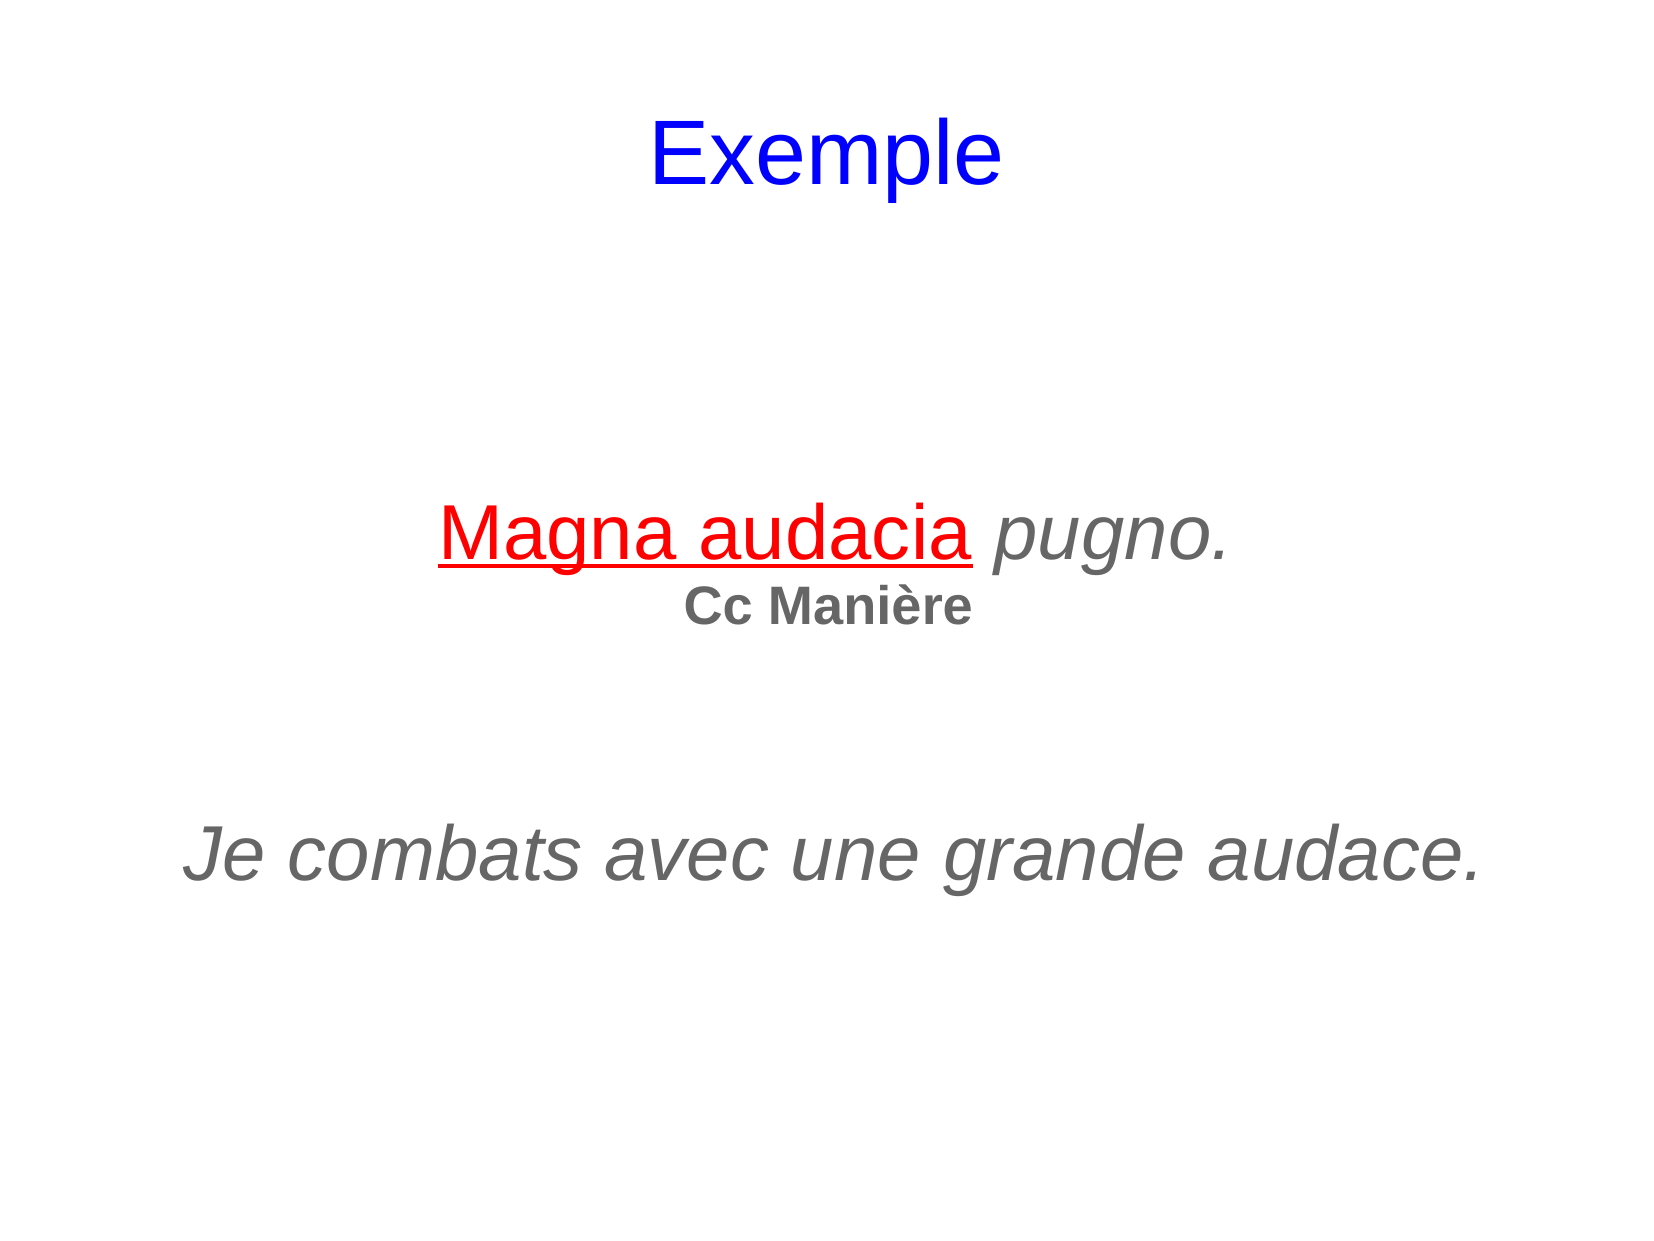

# Exemple
Magna audacia pugno.
Cc Manière
Je combats avec une grande audace.